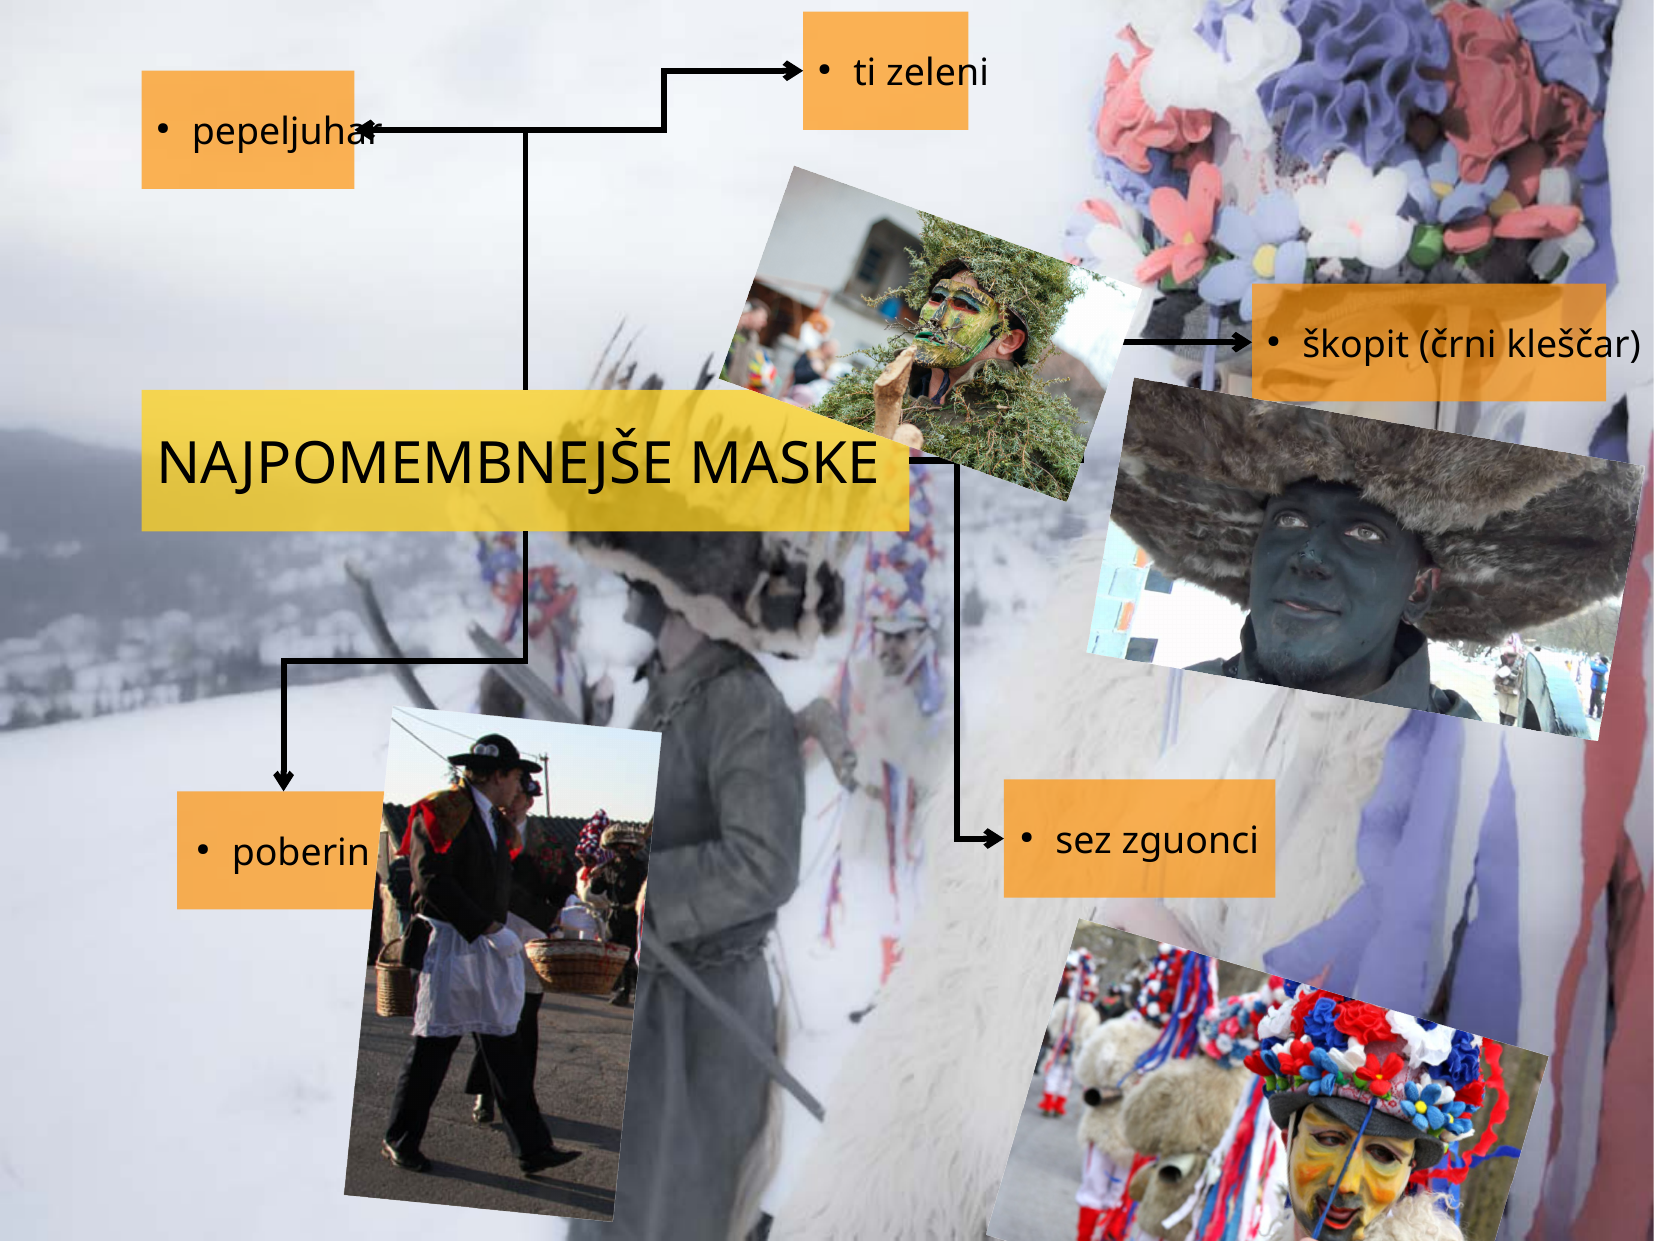

ti zeleni
pepeljuhar
škopit (črni kleščar)
NAJPOMEMBNEJŠE MASKE
sez zguonci
poberin